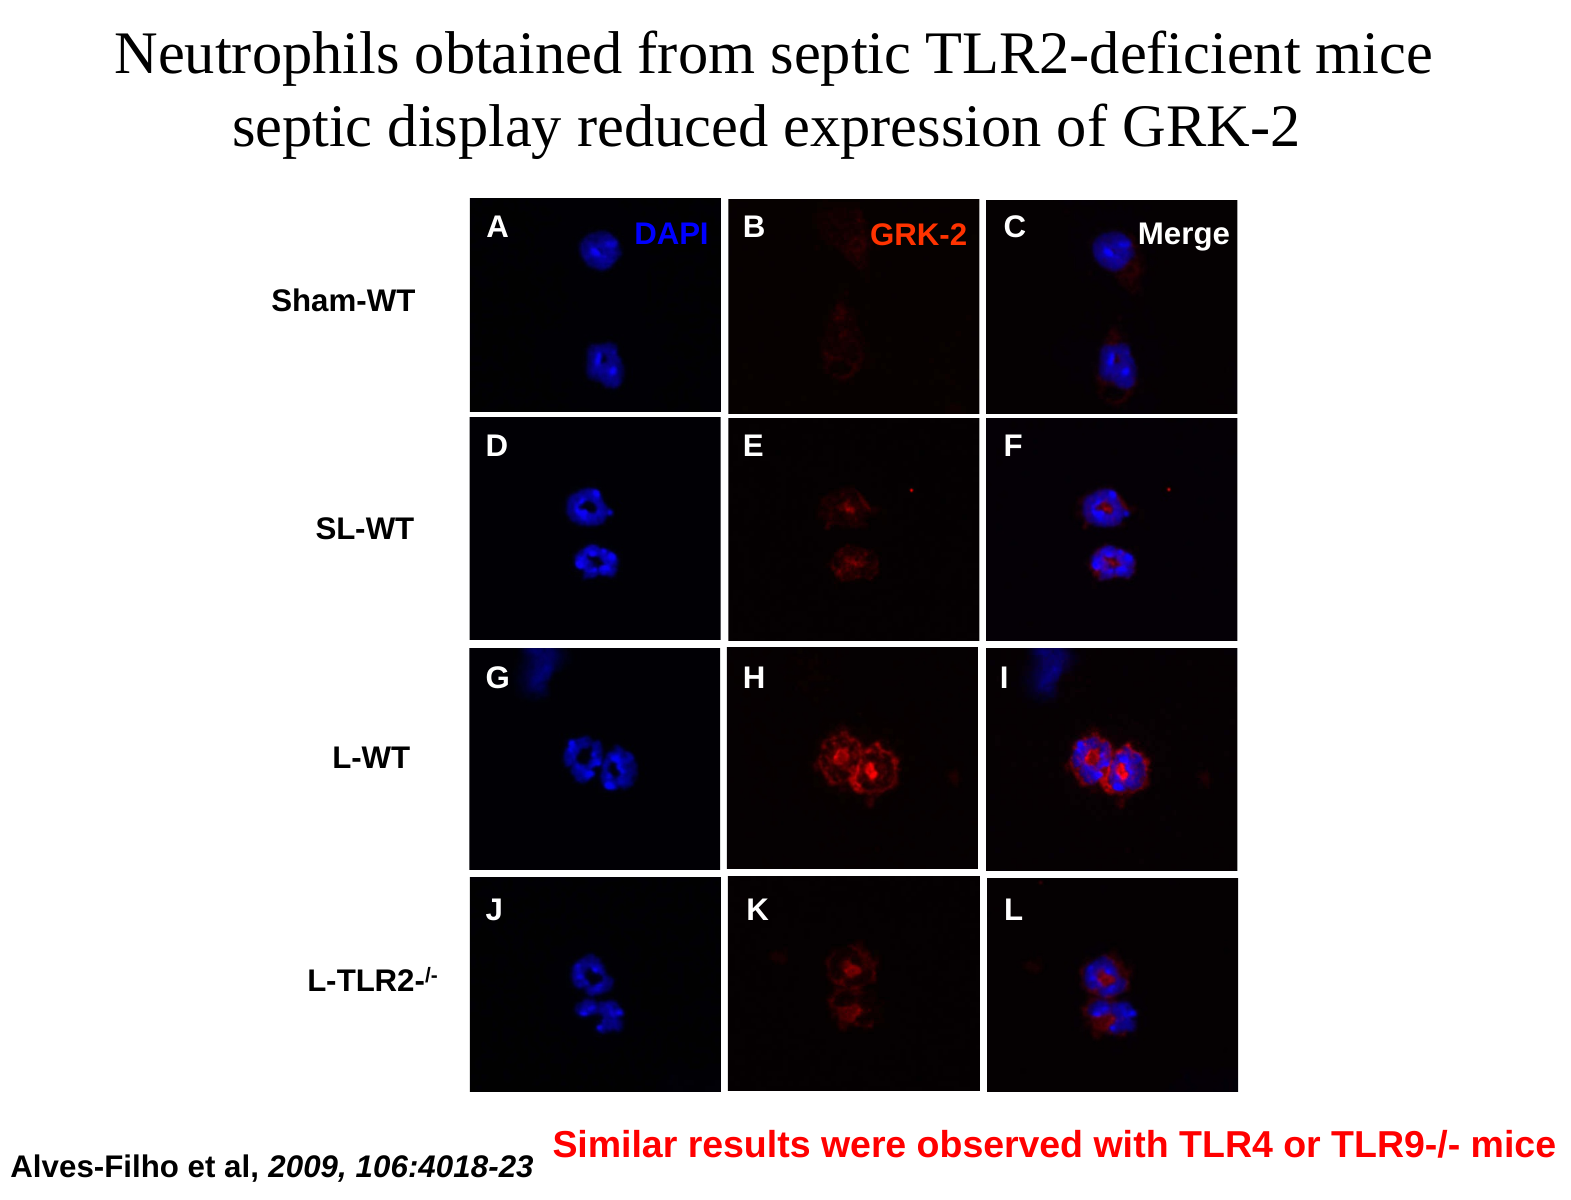

Neutrophils obtained from septic TLR2-deficient mice septic display reduced expression of GRK-2
DAPI
Merge
GRK-2
Sham-WT
SL-WT
L-WT
L-TLR2-/-
A
B
C
D
E
F
G
H
I
J
K
L
Similar results were observed with TLR4 or TLR9-/- mice
Alves-Filho et al, 2009, 106:4018-23